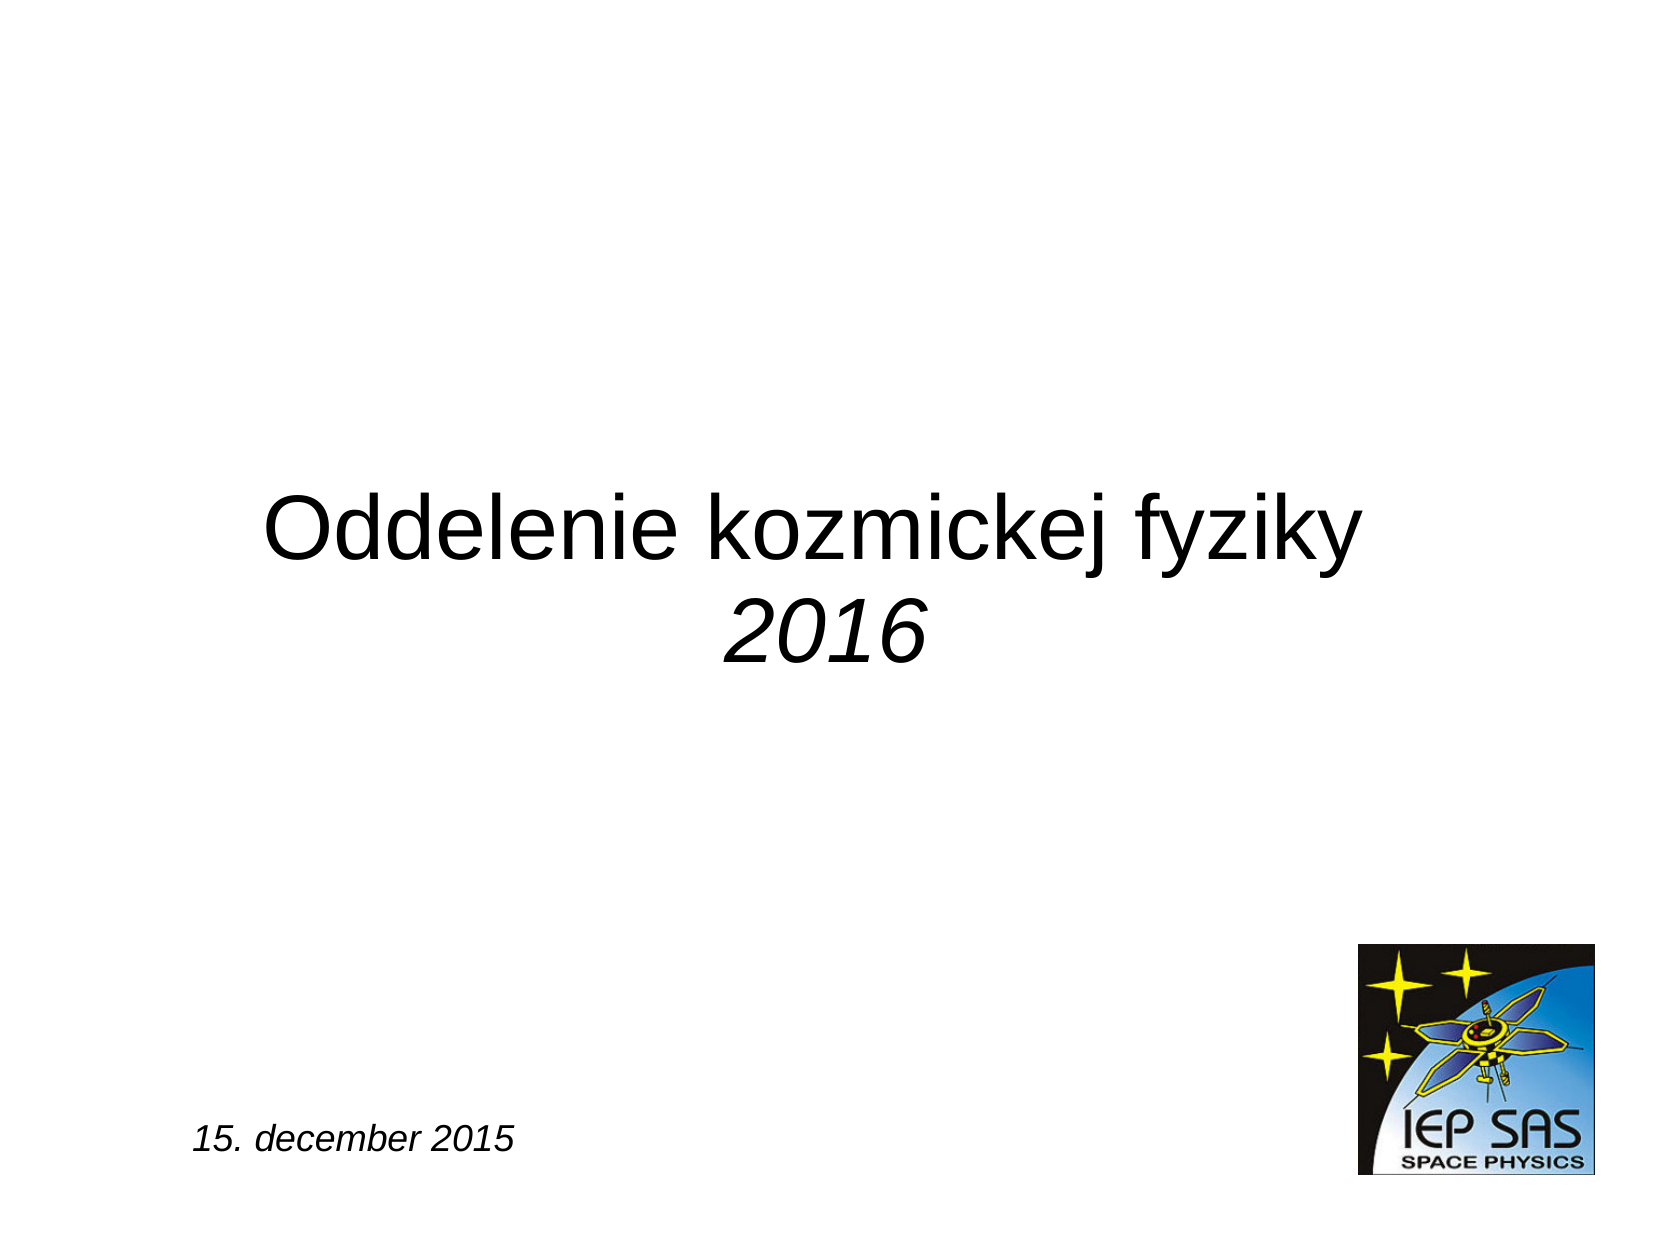

# Oddelenie kozmickej fyziky
2016
15. december 2015